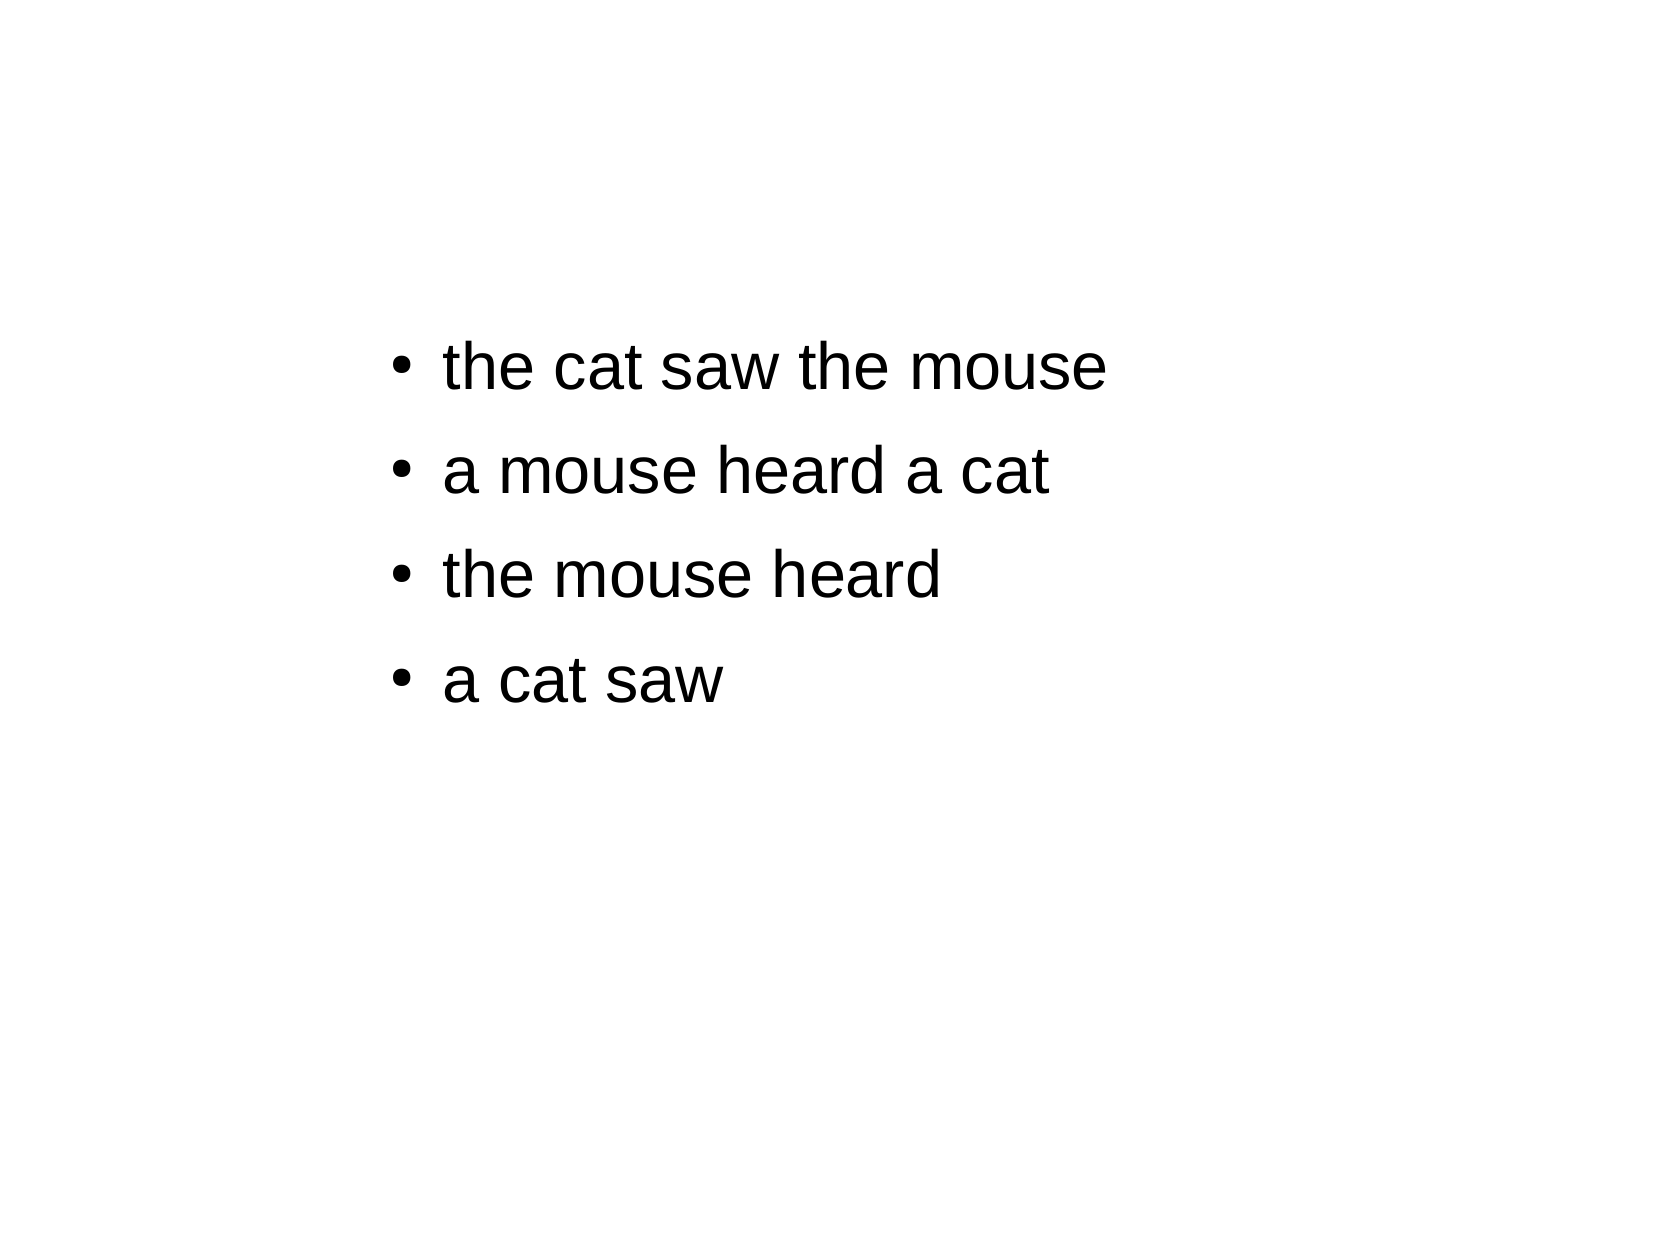

# the cat saw the mouse
a mouse heard a cat
the mouse heard
a cat saw